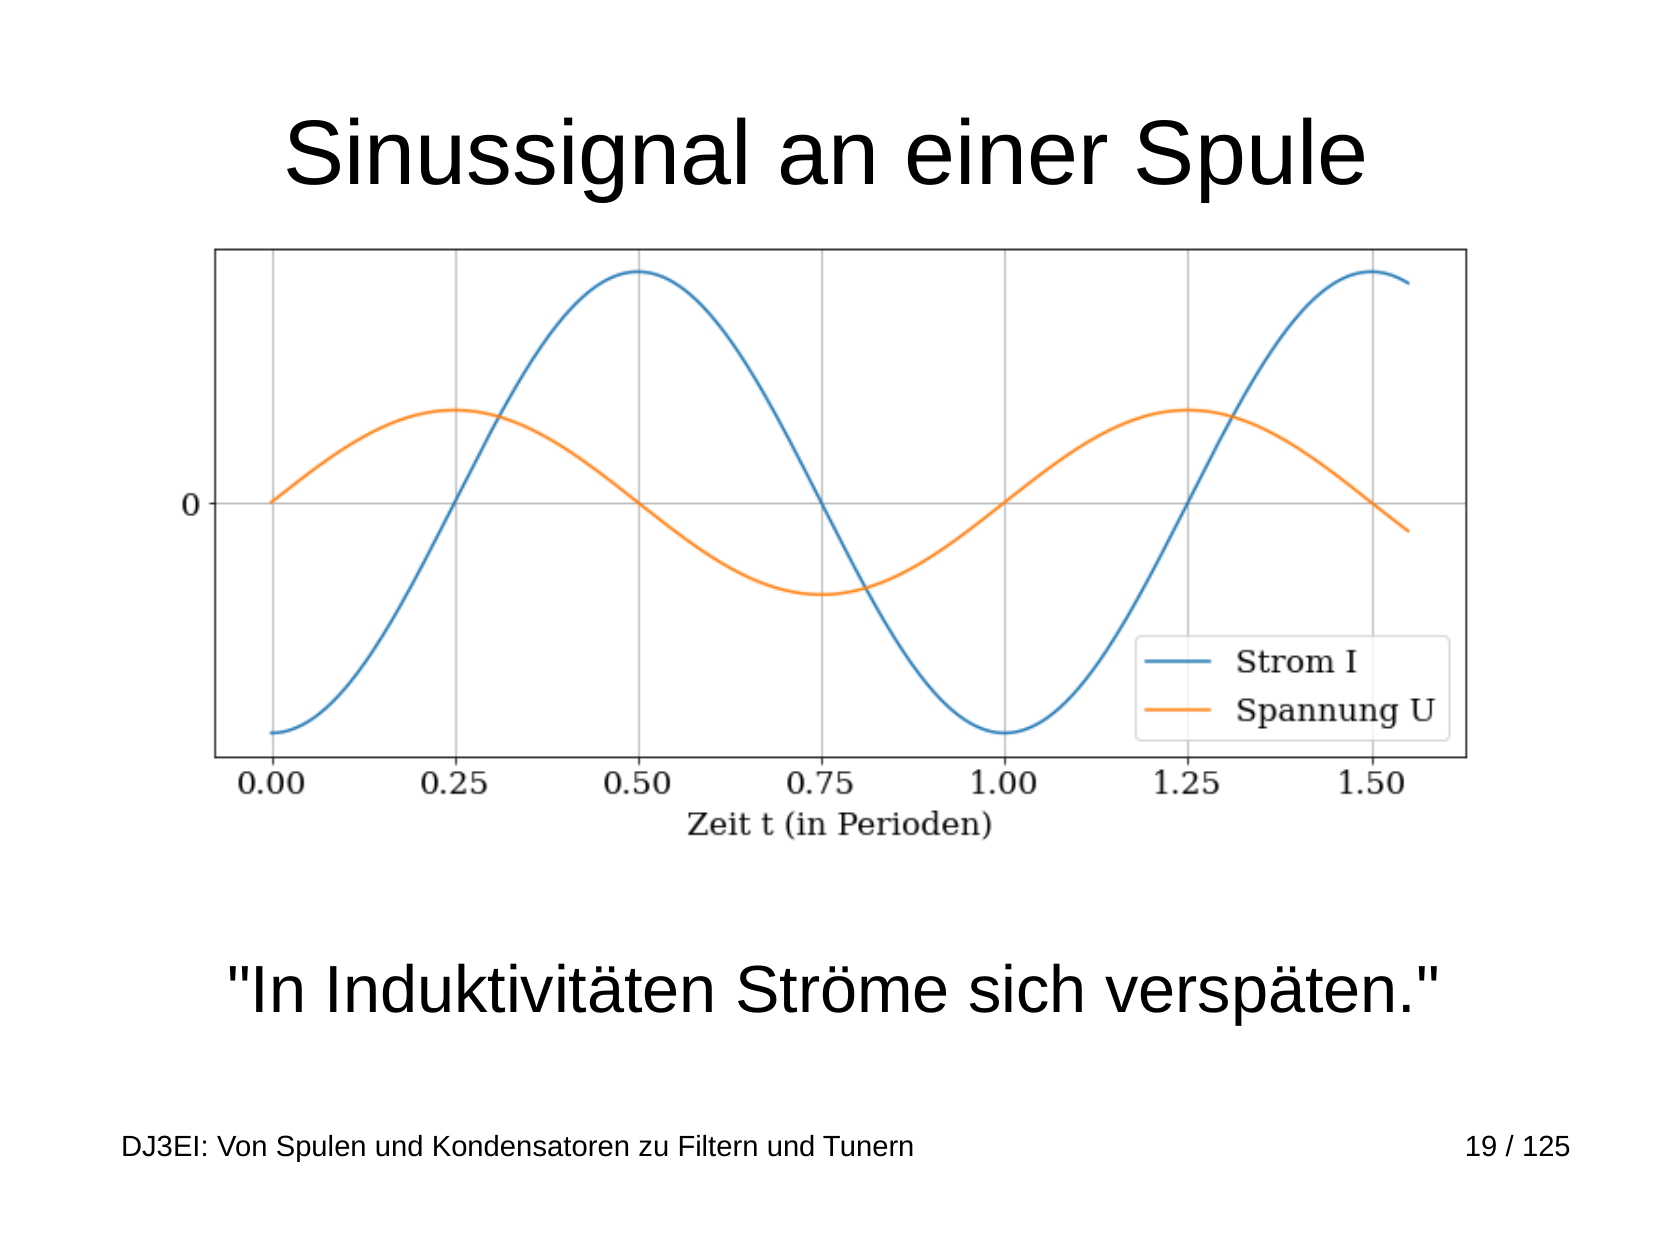

# Sinussignal an einer Spule
"In Induktivitäten Ströme sich verspäten."